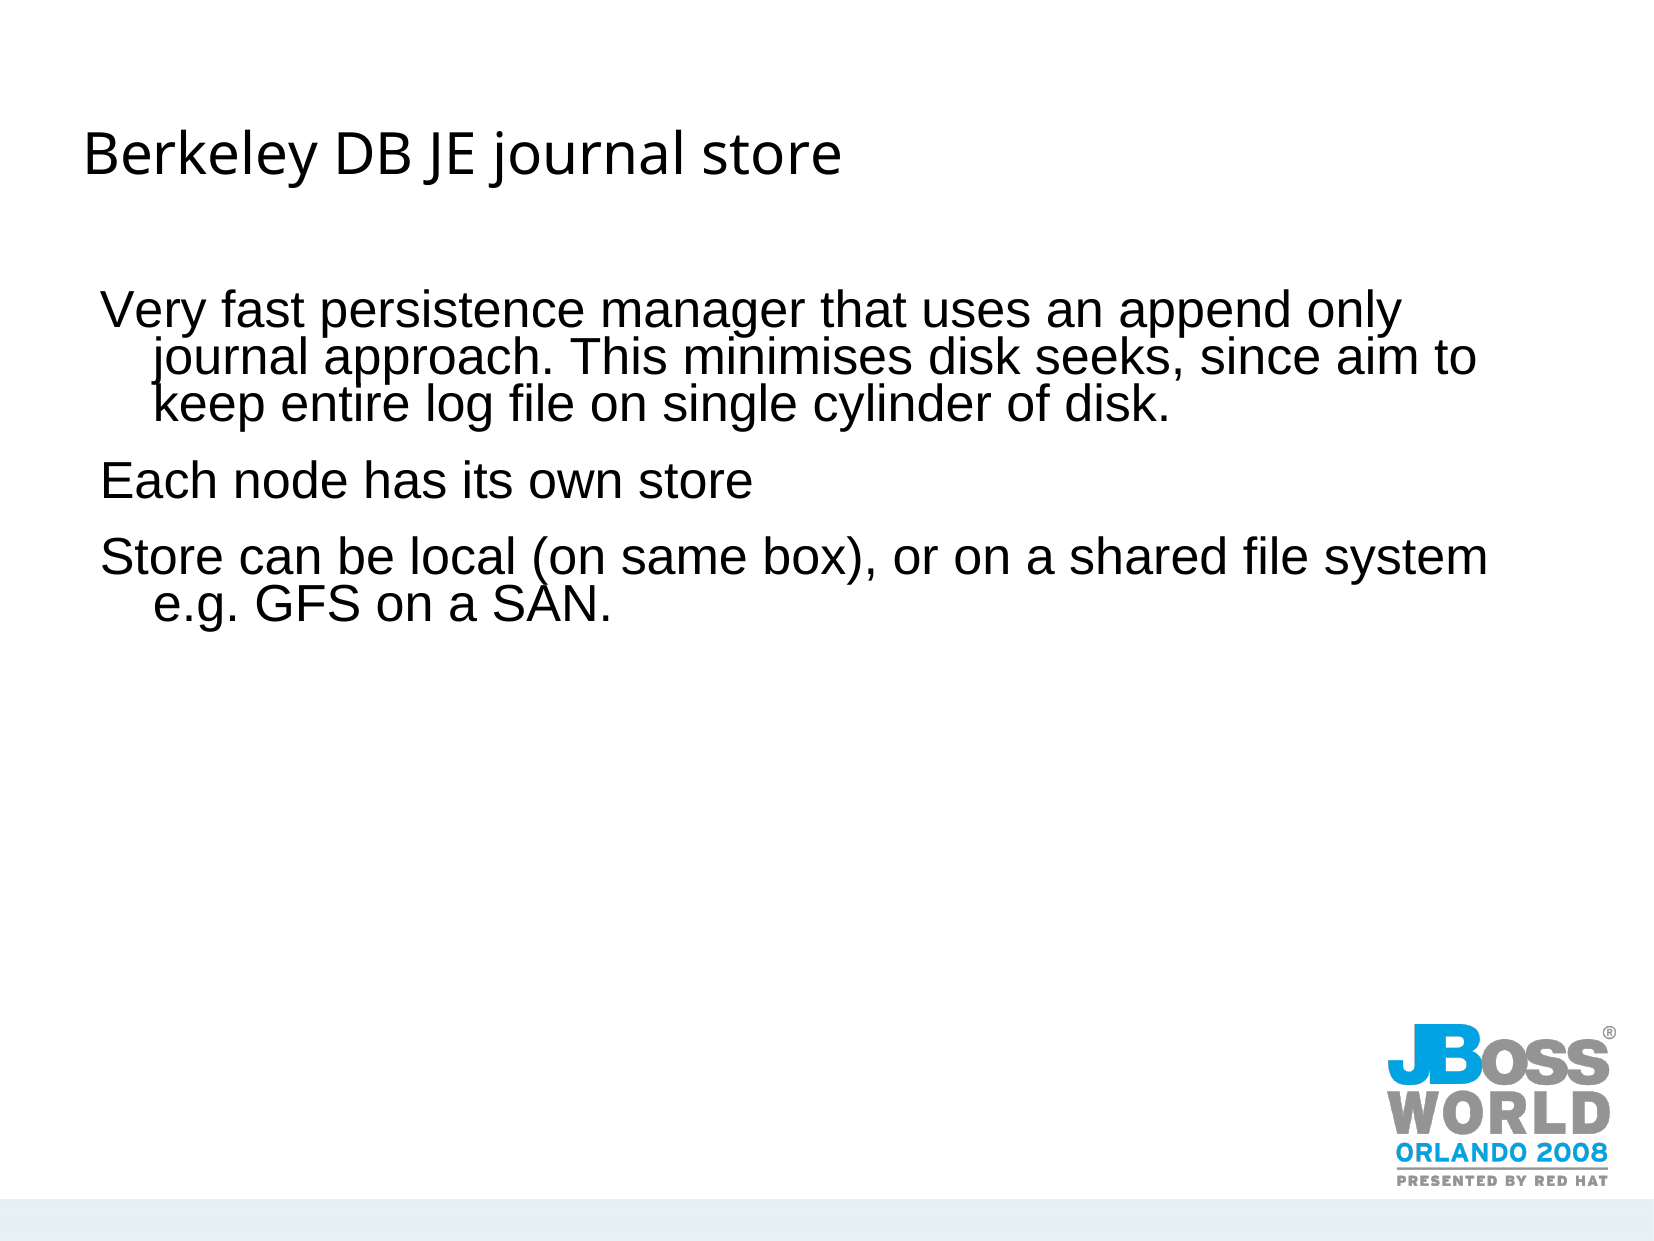

# Berkeley DB JE journal store
Very fast persistence manager that uses an append only journal approach. This minimises disk seeks, since aim to keep entire log file on single cylinder of disk.
Each node has its own store
Store can be local (on same box), or on a shared file system e.g. GFS on a SAN.